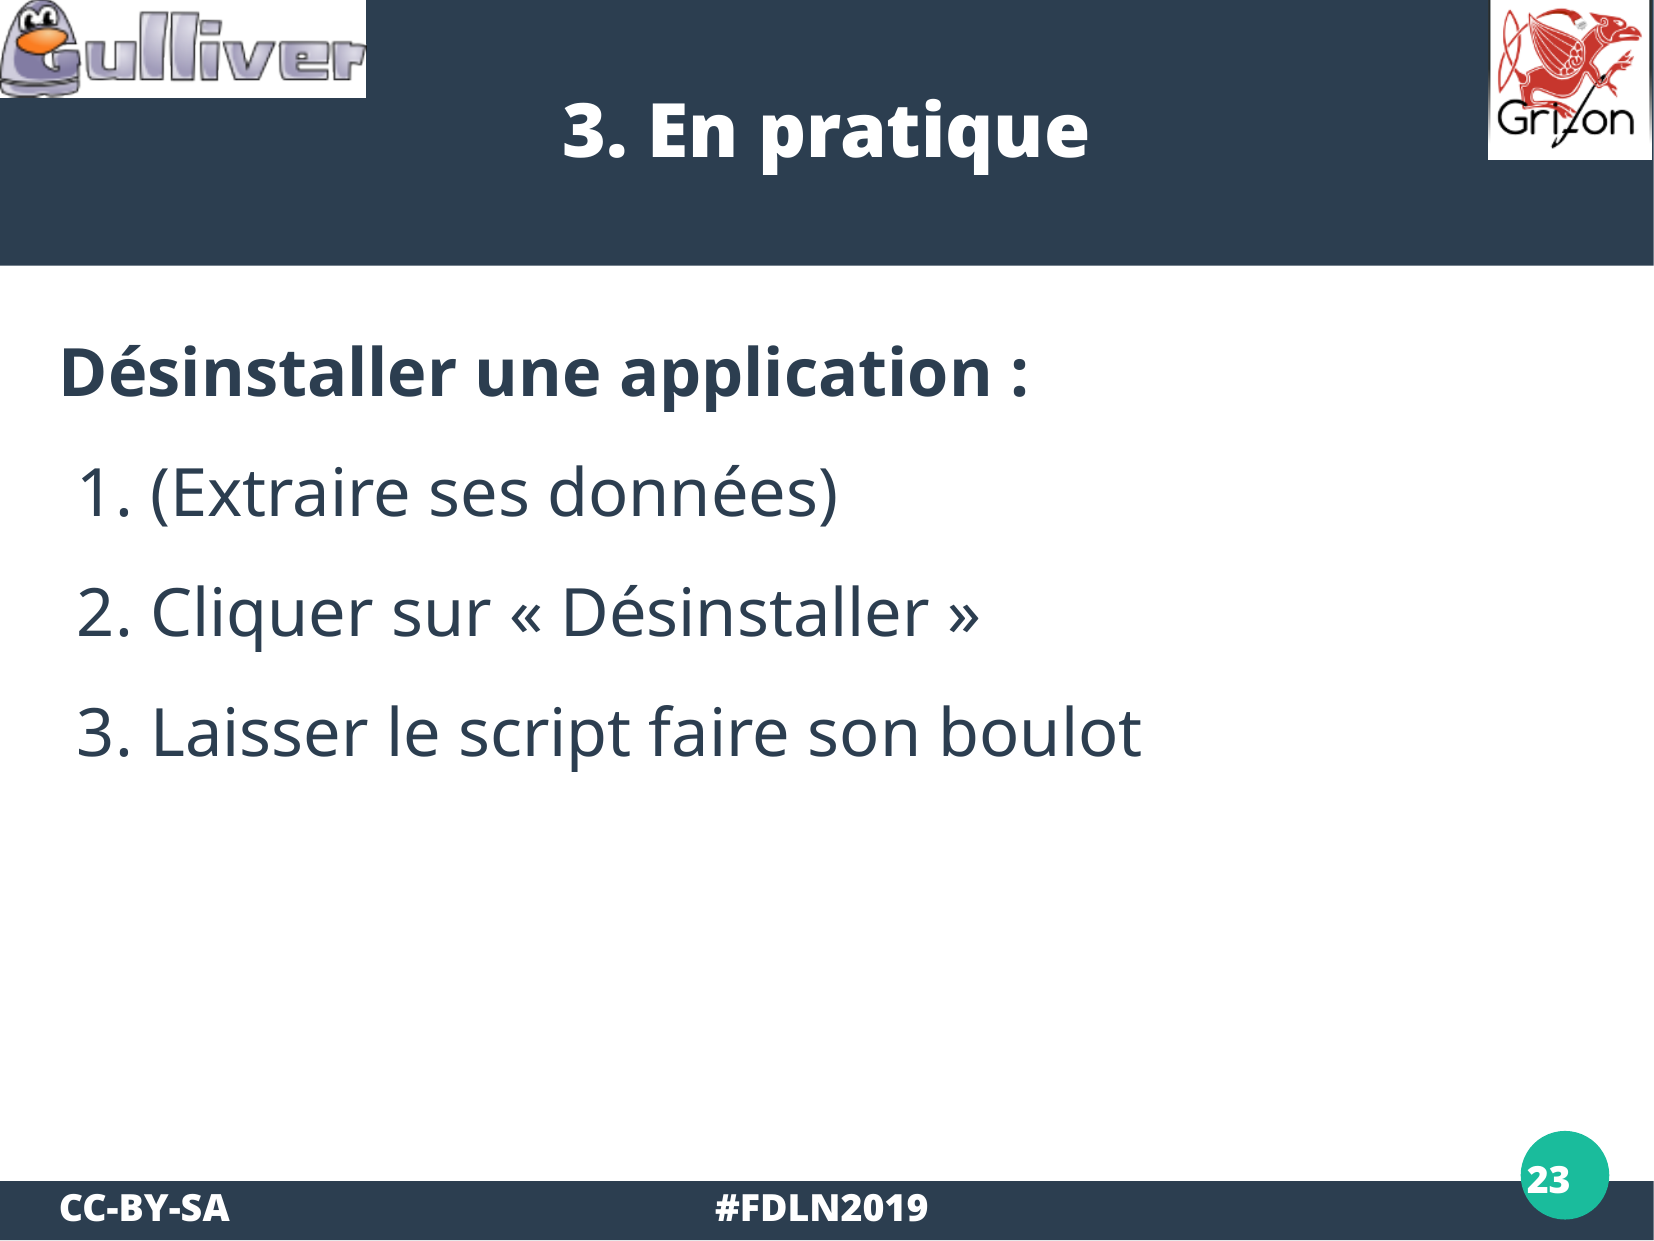

# 3. En pratique
Désinstaller une application :
 (Extraire ses données)
 Cliquer sur « Désinstaller »
 Laisser le script faire son boulot
23